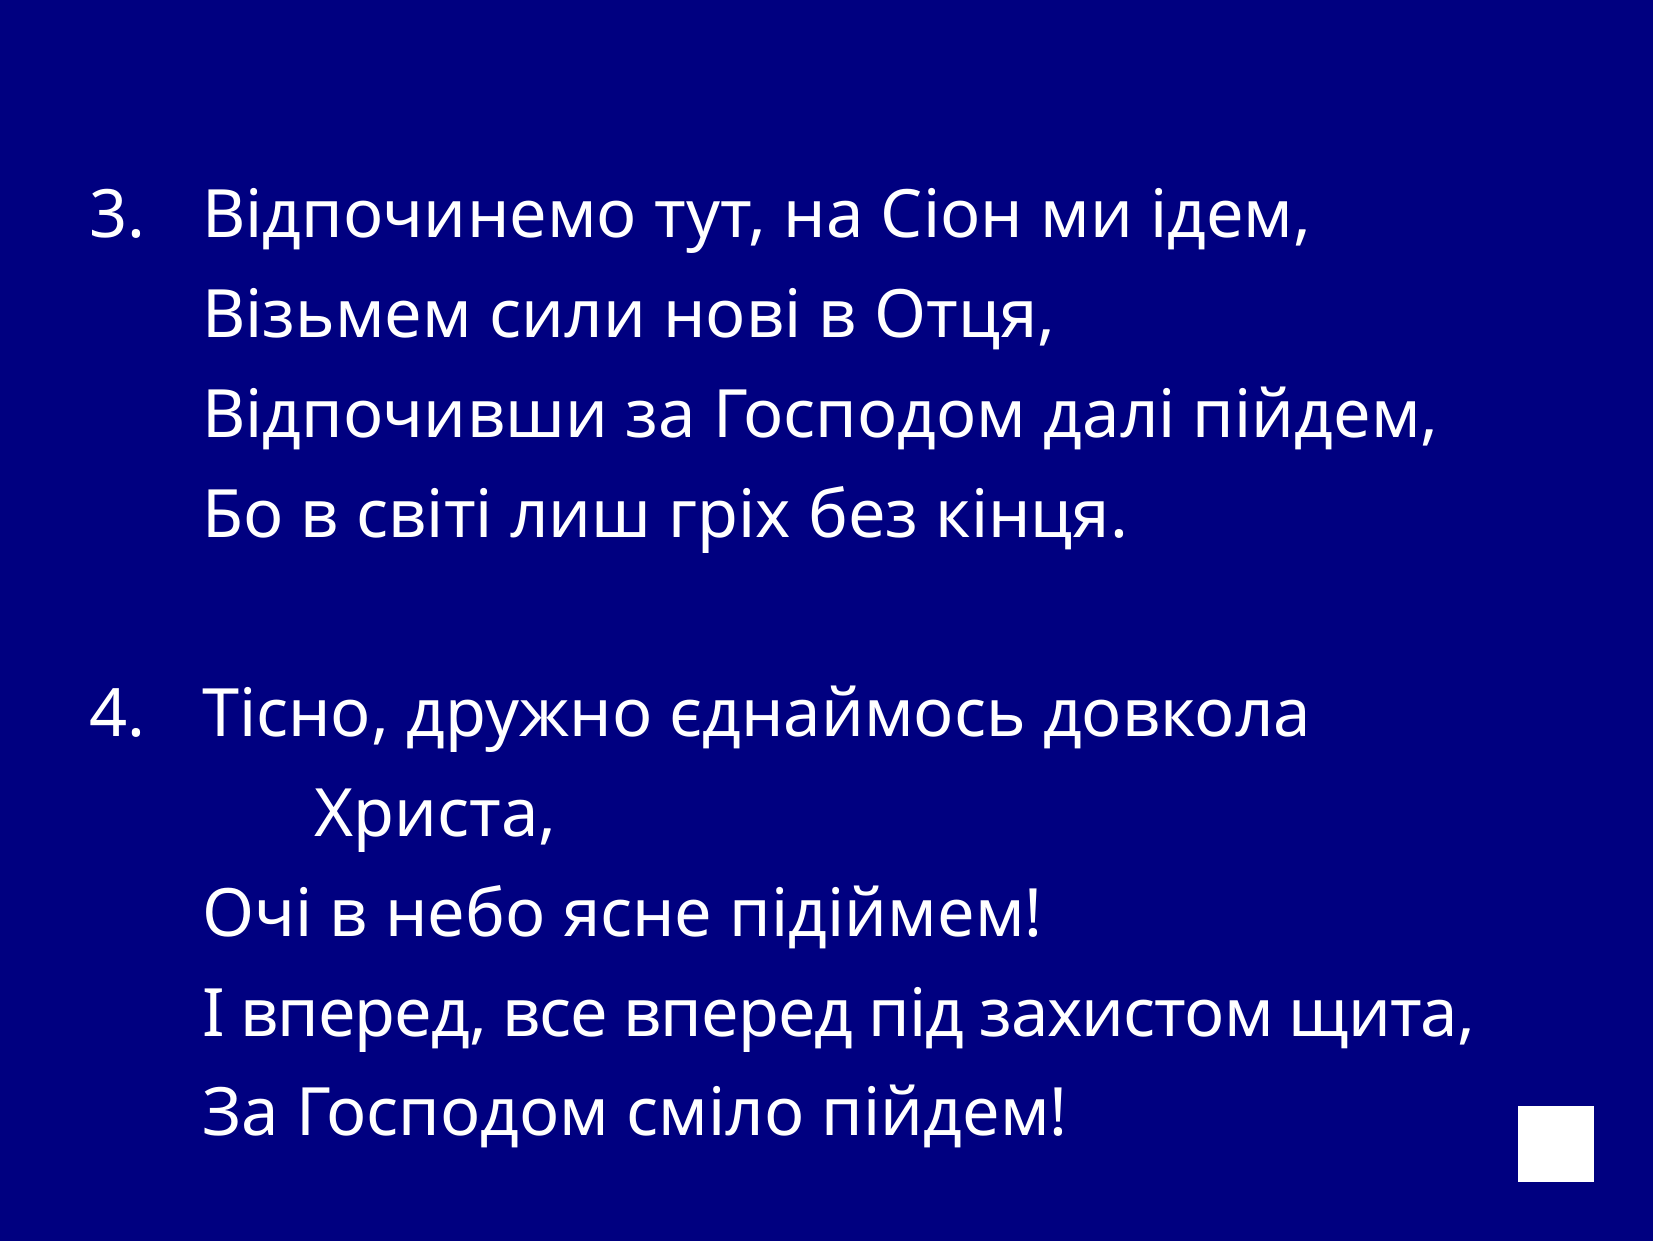

3.	Відпочинемо тут, на Сіон ми ідем,
	Візьмем сили нові в Отця,
	Відпочивши за Господом далі пійдем,
	Бо в світі лиш гріх без кінця.
4.	Тісно, дружно єднаймось довкола
		Христа,
	Очі в небо ясне підіймем!
	І вперед, все вперед під захистом щита,
	За Господом сміло пійдем!